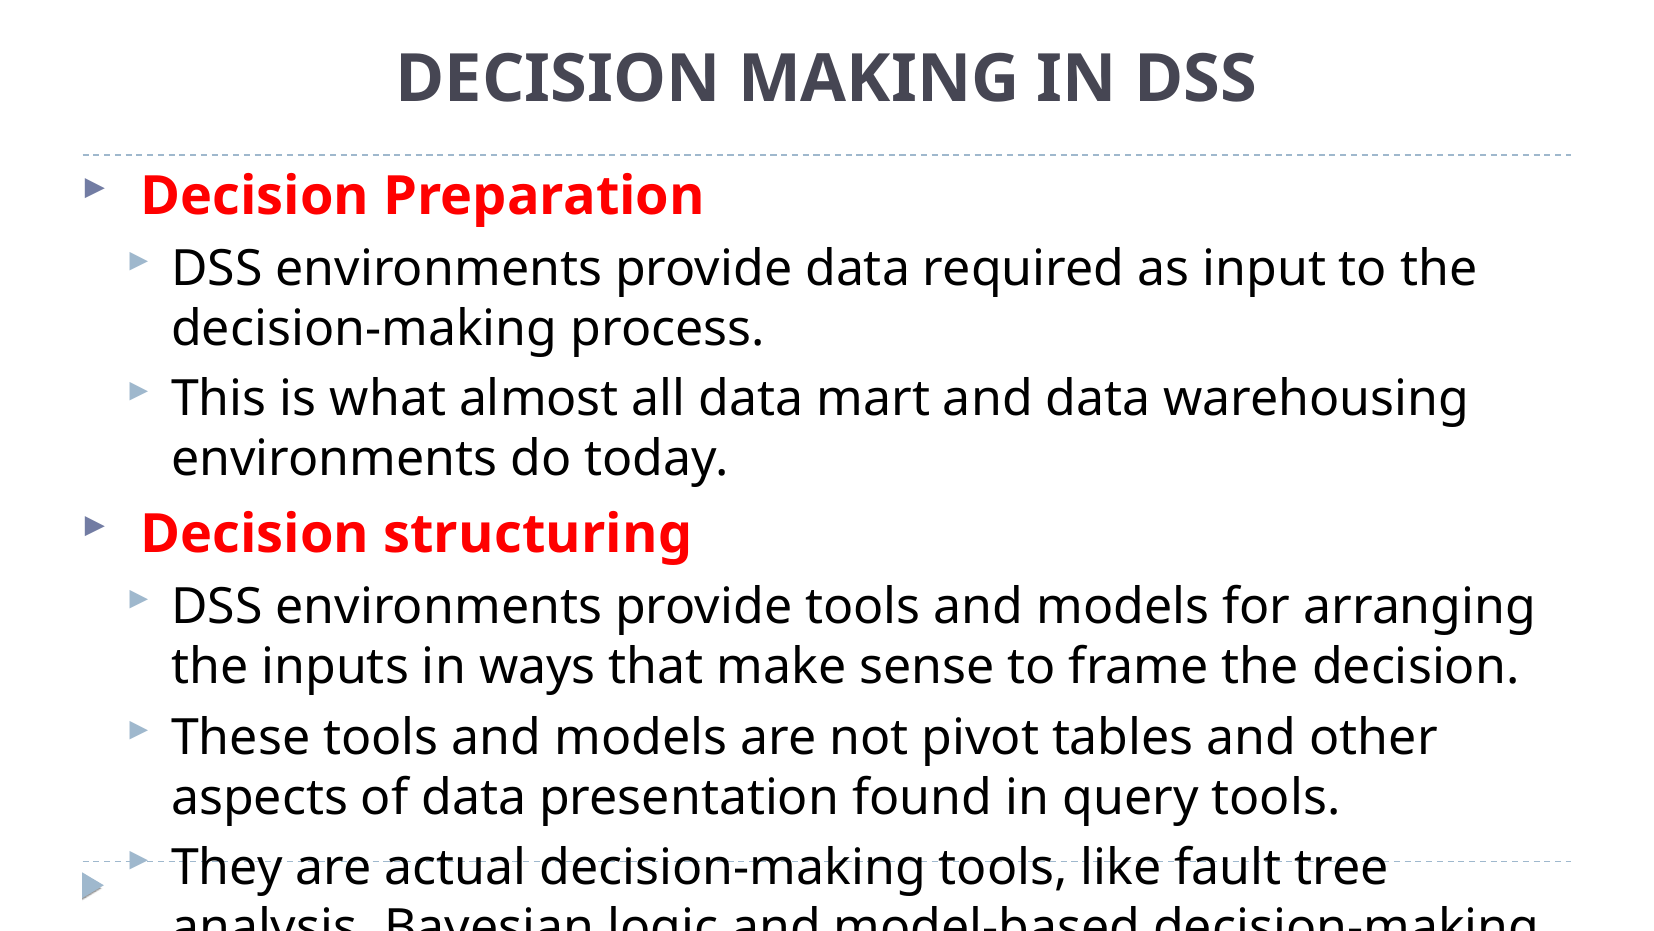

# DECISION MAKING IN DSS
 Decision Preparation
DSS environments provide data required as input to the decision-making process.
This is what almost all data mart and data warehousing environments do today.
 Decision structuring
DSS environments provide tools and models for arranging the inputs in ways that make sense to frame the decision.
These tools and models are not pivot tables and other aspects of data presentation found in query tools.
They are actual decision-making tools, like fault tree analysis, Bayesian logic and model-based decision-making based on things like neural networks.